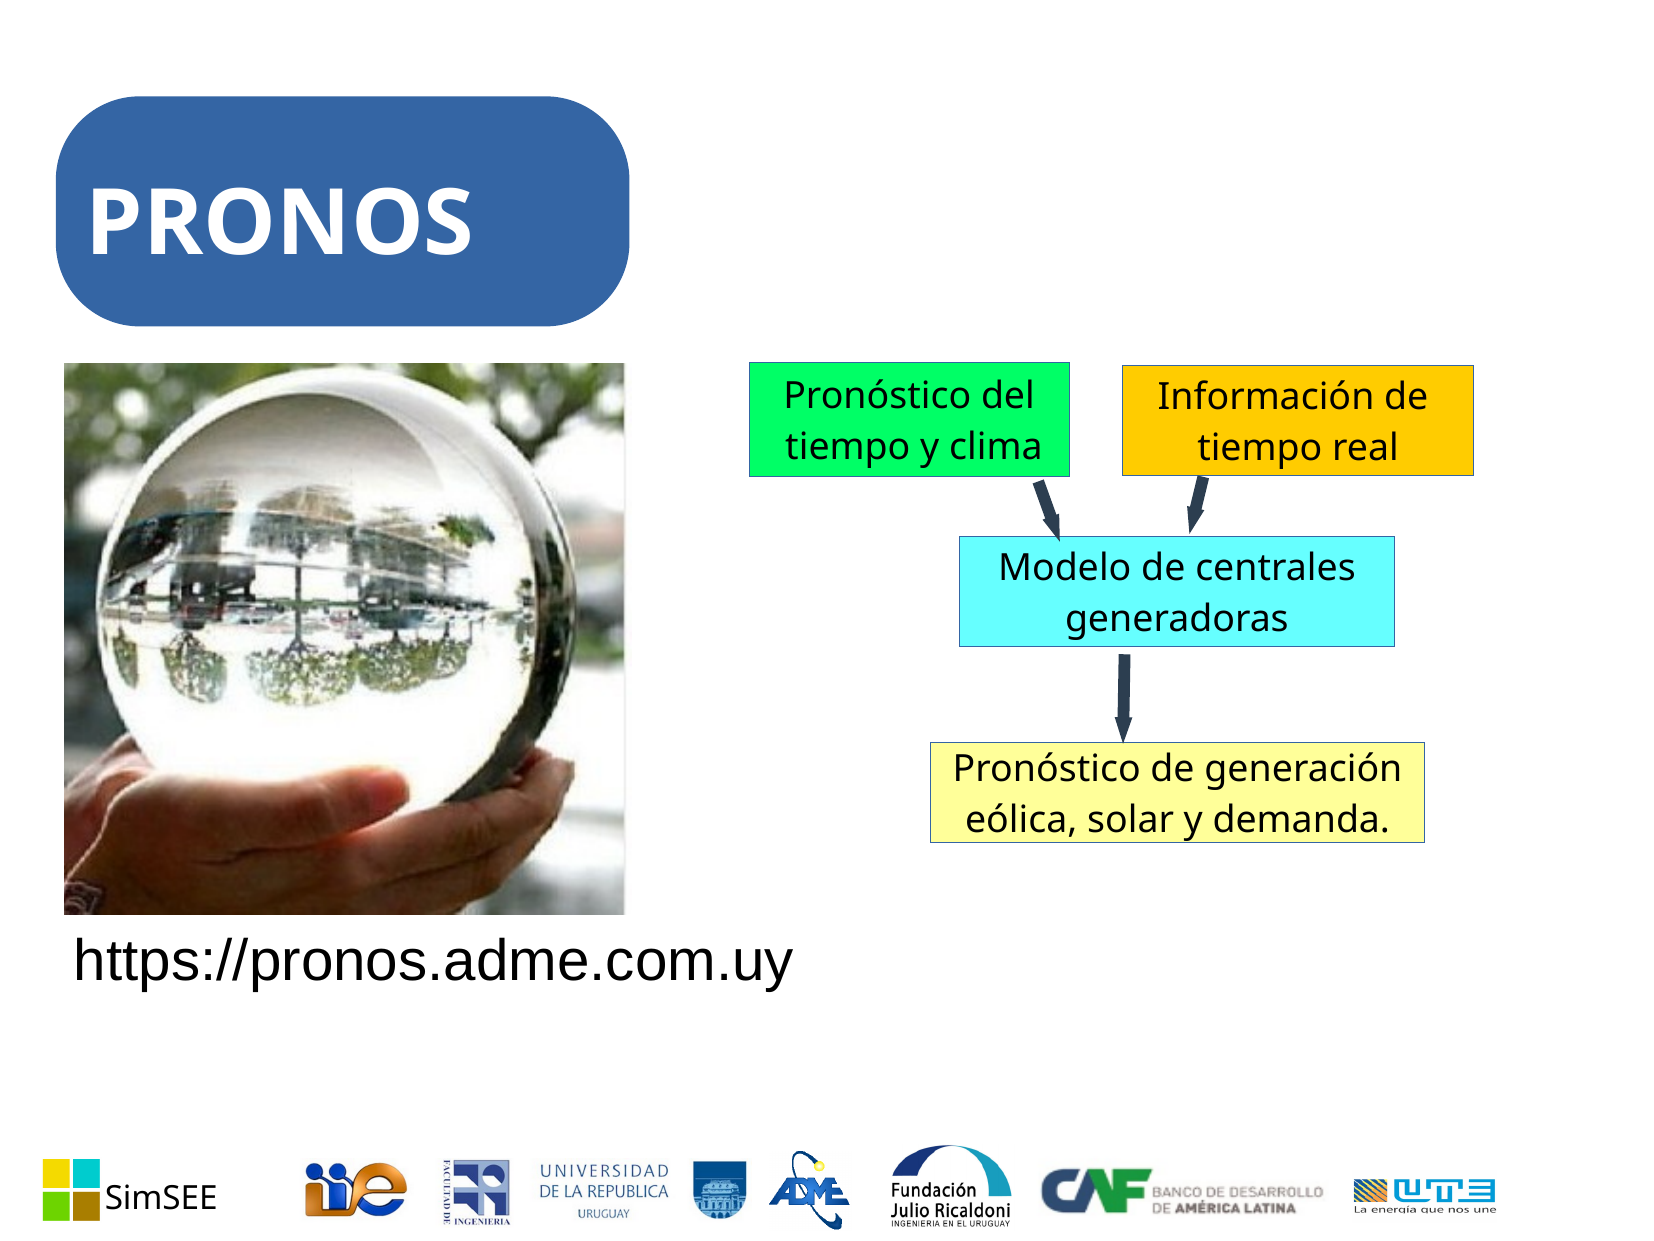

PRONOS
Pronóstico del
 tiempo y clima
Información de
tiempo real
Modelo de centrales
generadoras
Pronóstico de generación
eólica, solar y demanda.
https://pronos.adme.com.uy